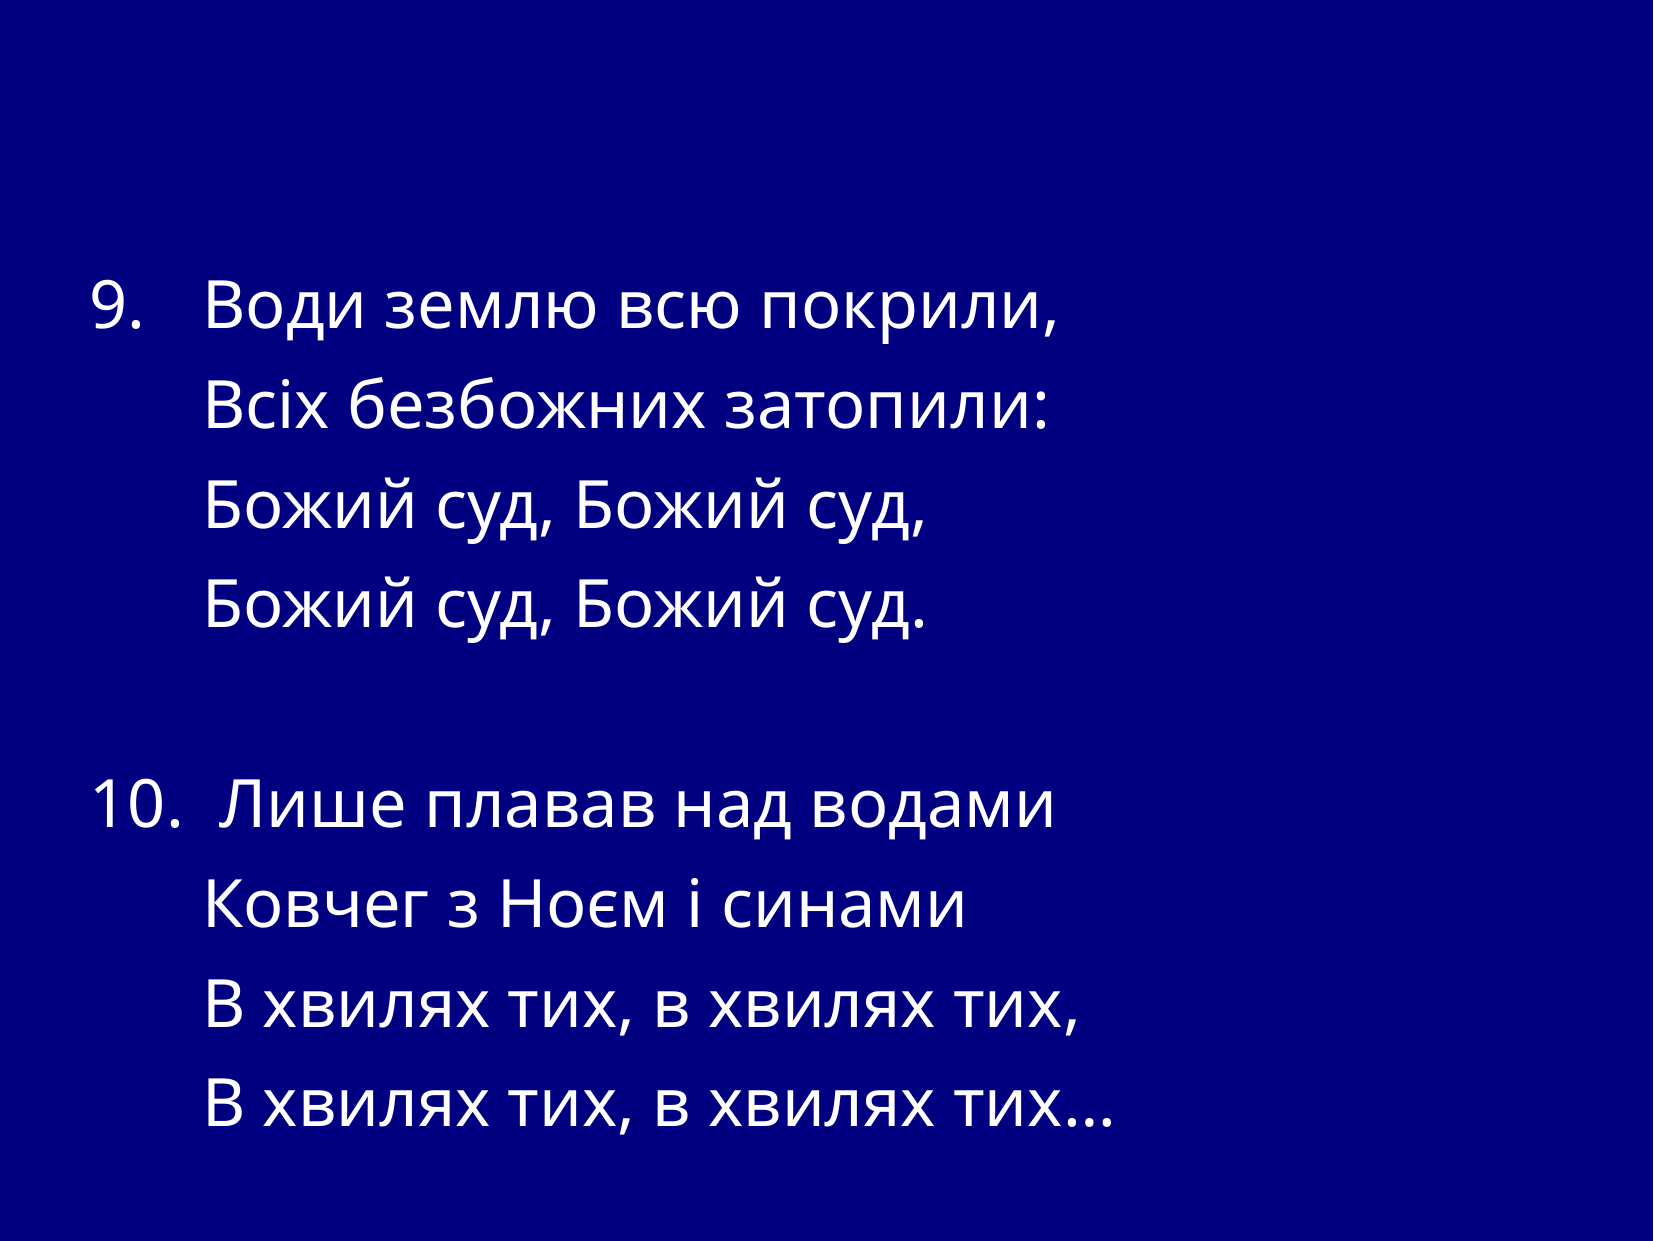

9.	Води землю всю покрили,
	Всіх безбожних затопили:
	Божий суд, Божий суд,
	Божий суд, Божий суд.
10.	 Лише плавав над водами
	Ковчег з Ноєм і синами
	В хвилях тих, в хвилях тих,
	В хвилях тих, в хвилях тих…